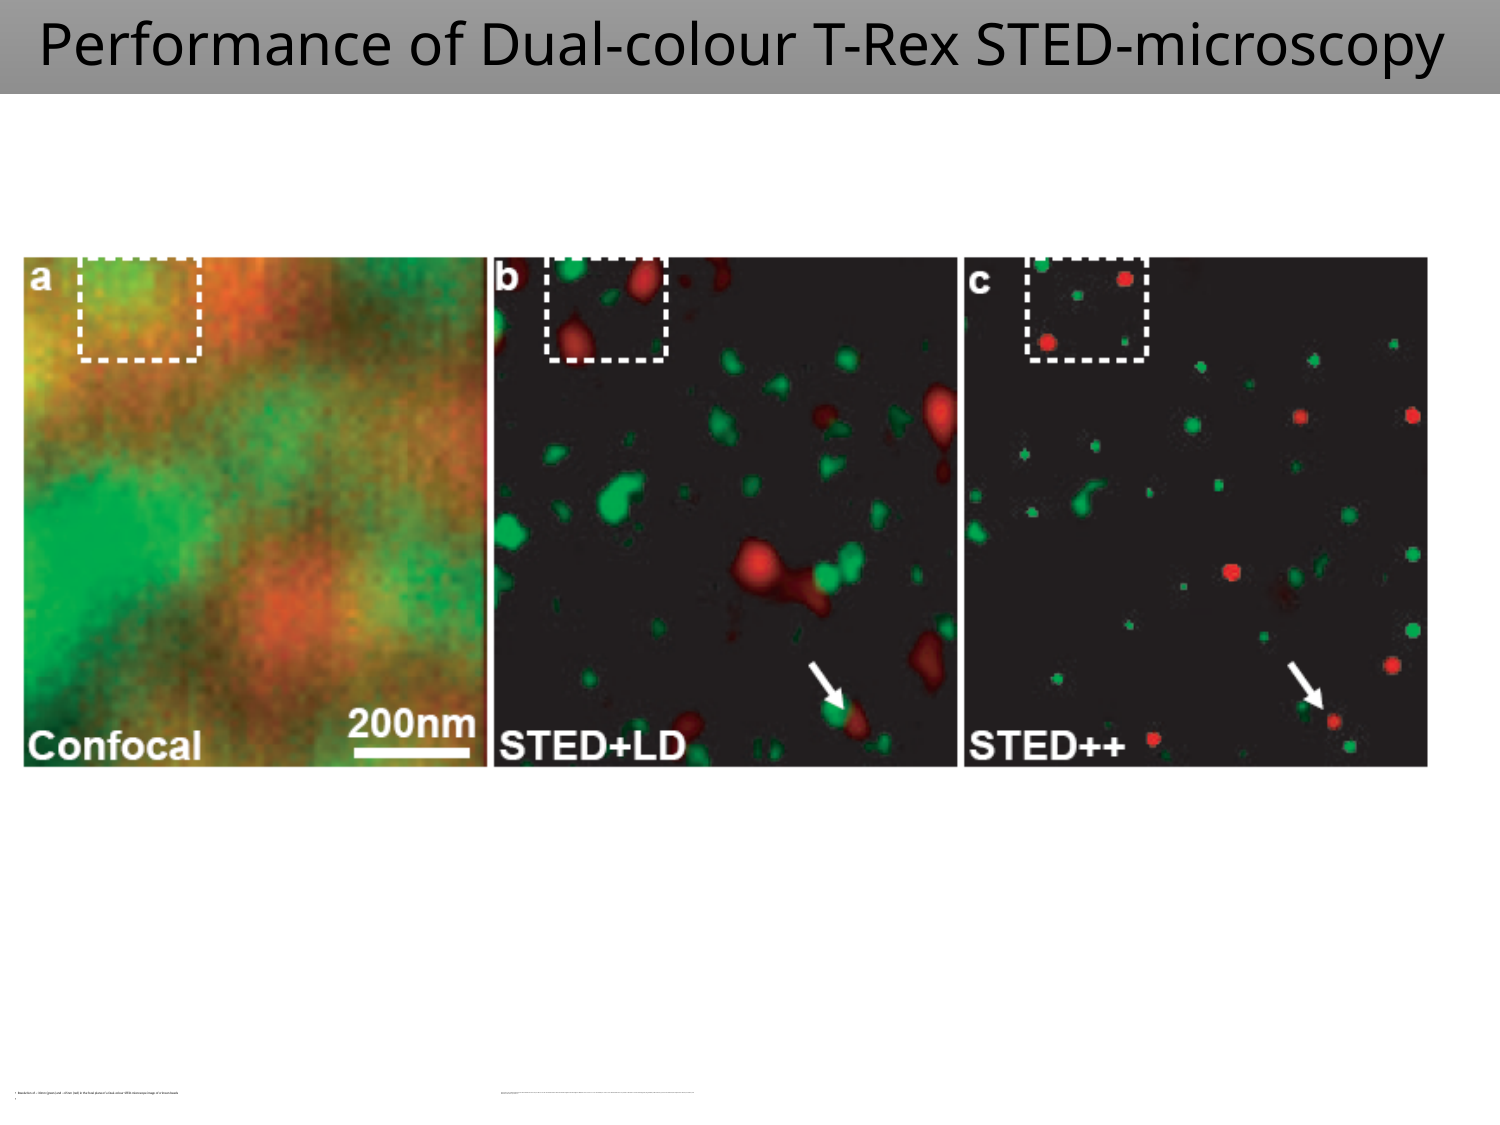

# Performance of Dual-colour T-Rex STED-microscopy
Resolution of ~ 30nm (green) and ~ 65nm (red) in the focal plane of a Dual-colour STED-microscope image of crimson beads
The positions of isolated bead images can be estimated with accuracy of a few nm or even less. Therefore also distances between neighbored bead images of different colour down to 52 nm indicated by arrows in could be estimated with nm precision. Note that in case of identifying every single bead by STED-microscopy in the recorded area, the object would be fully restored by this advanced restoration procedure.